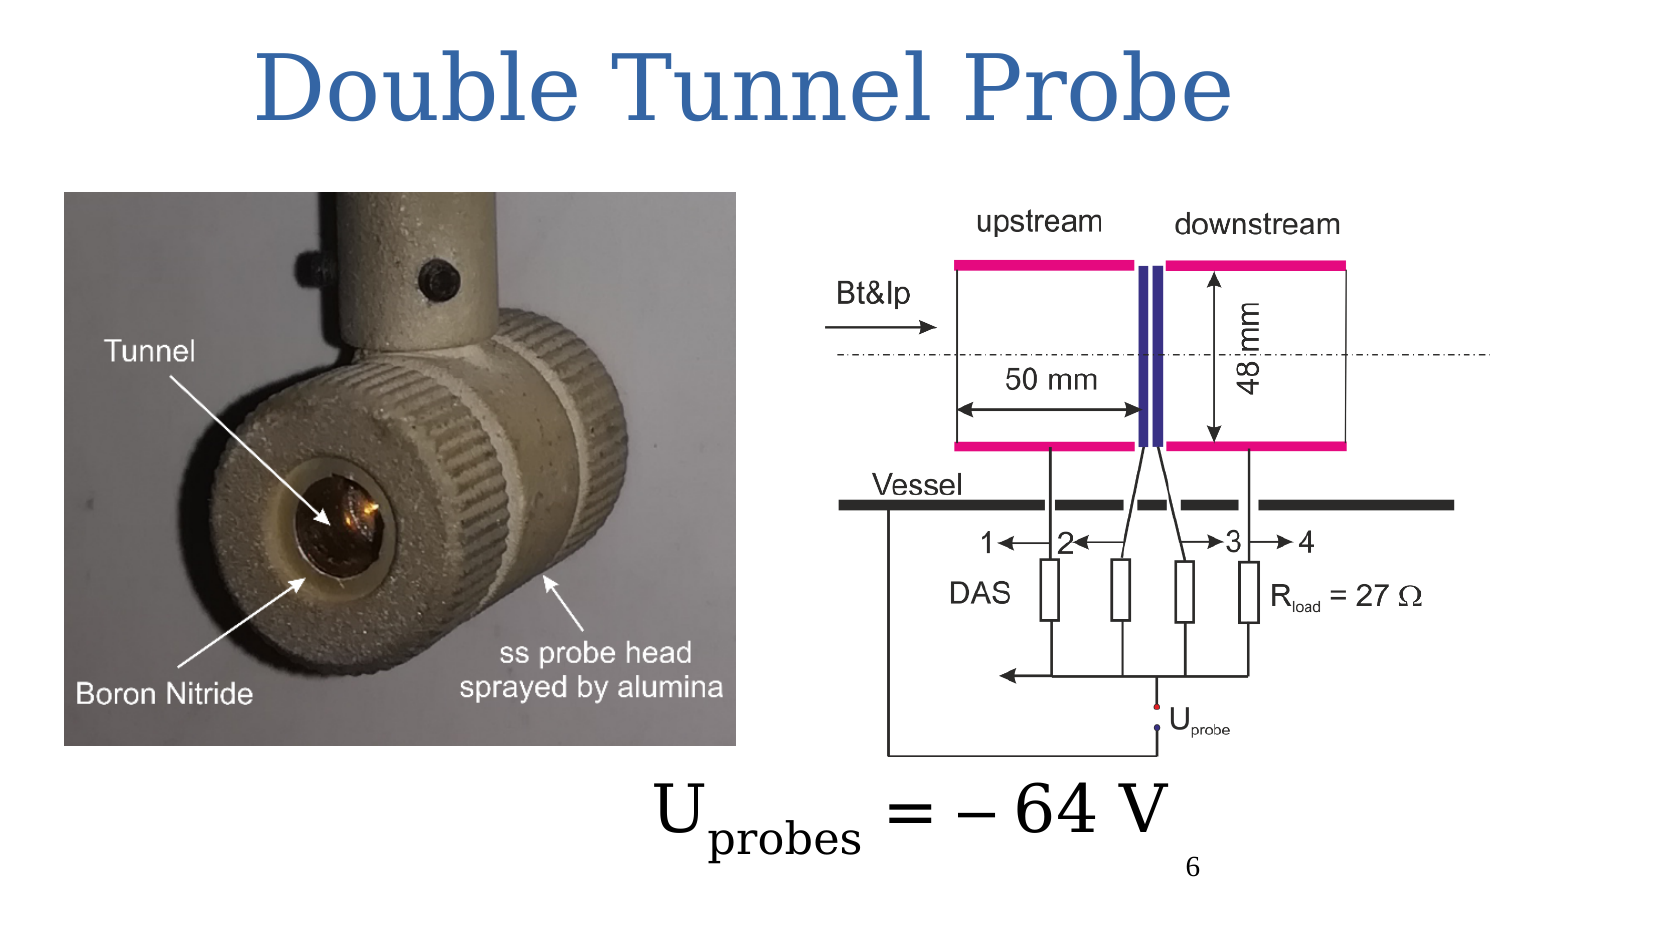

# Double Tunnel Probe
Uprobes = – 64 V
6